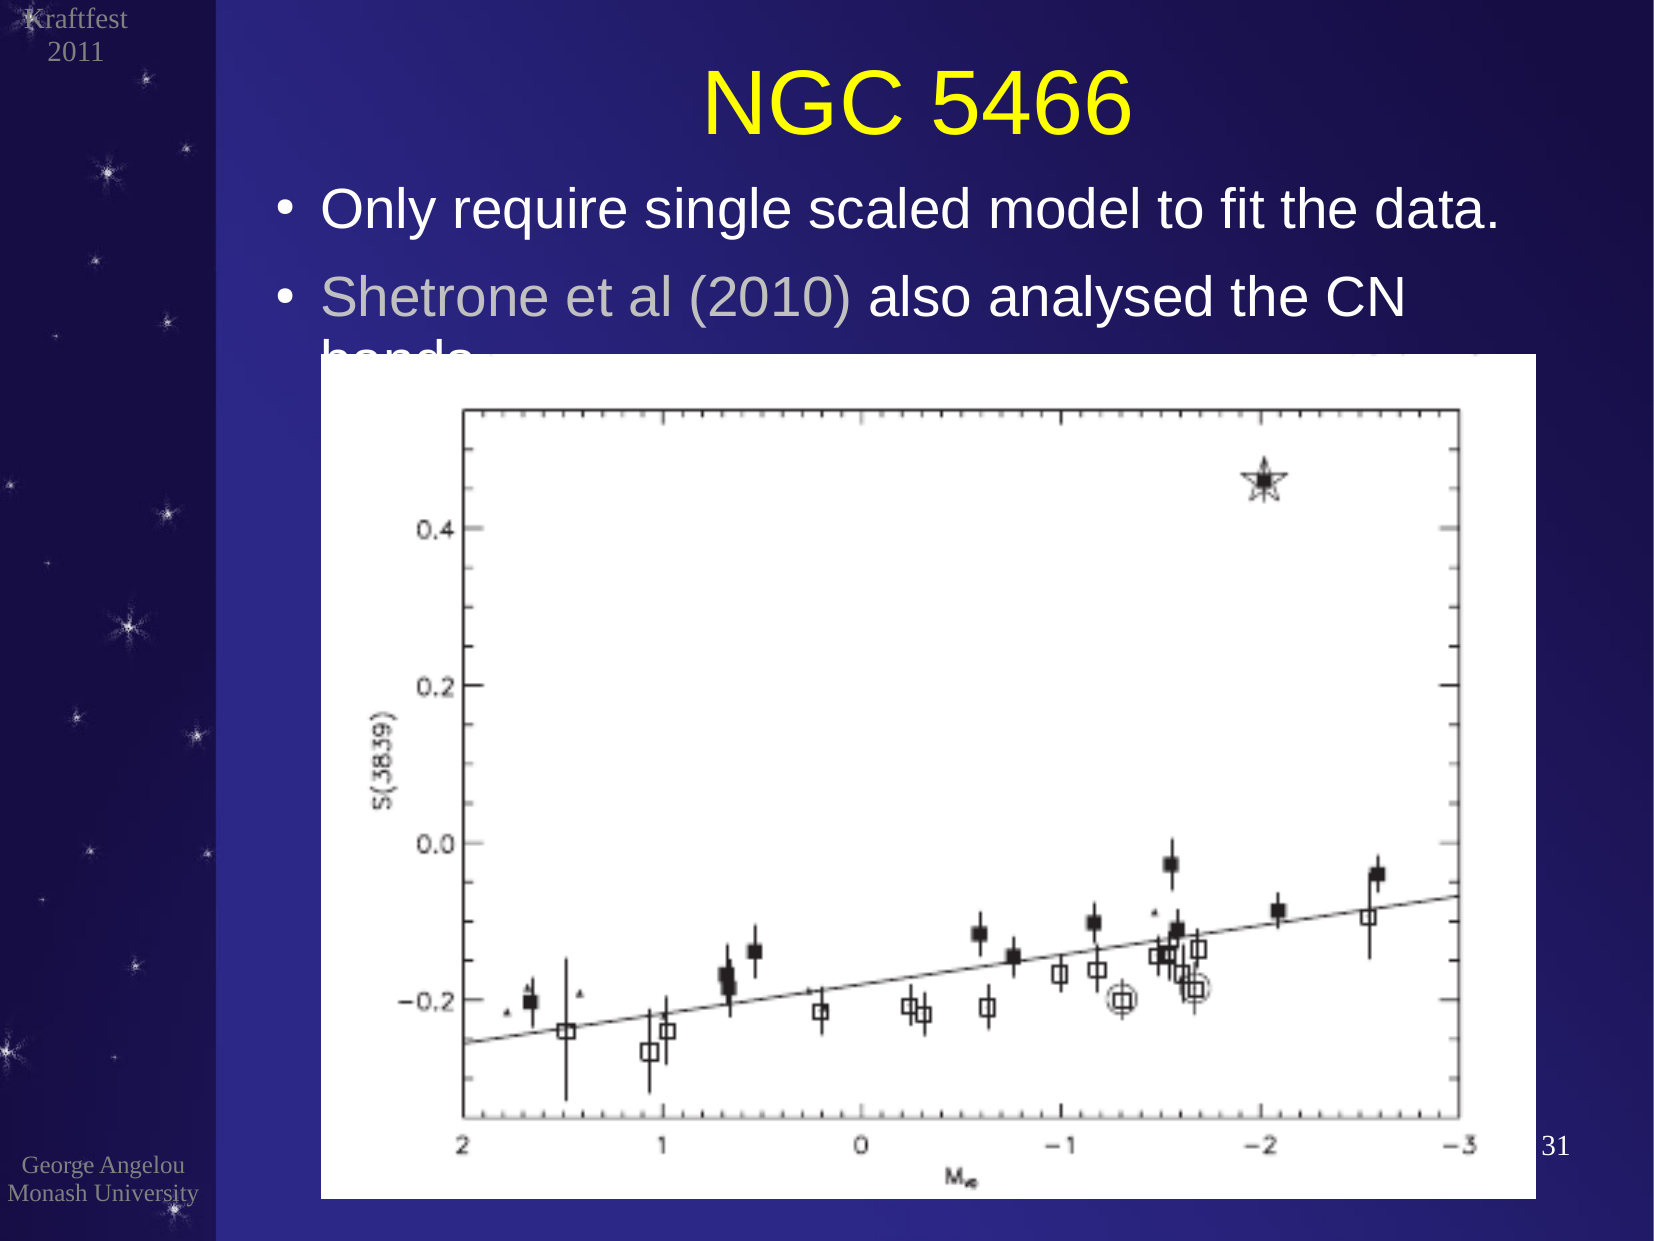

# NGC 5466
Only require single scaled model to fit the data.
Shetrone et al (2010) also analysed the CN bands.
31